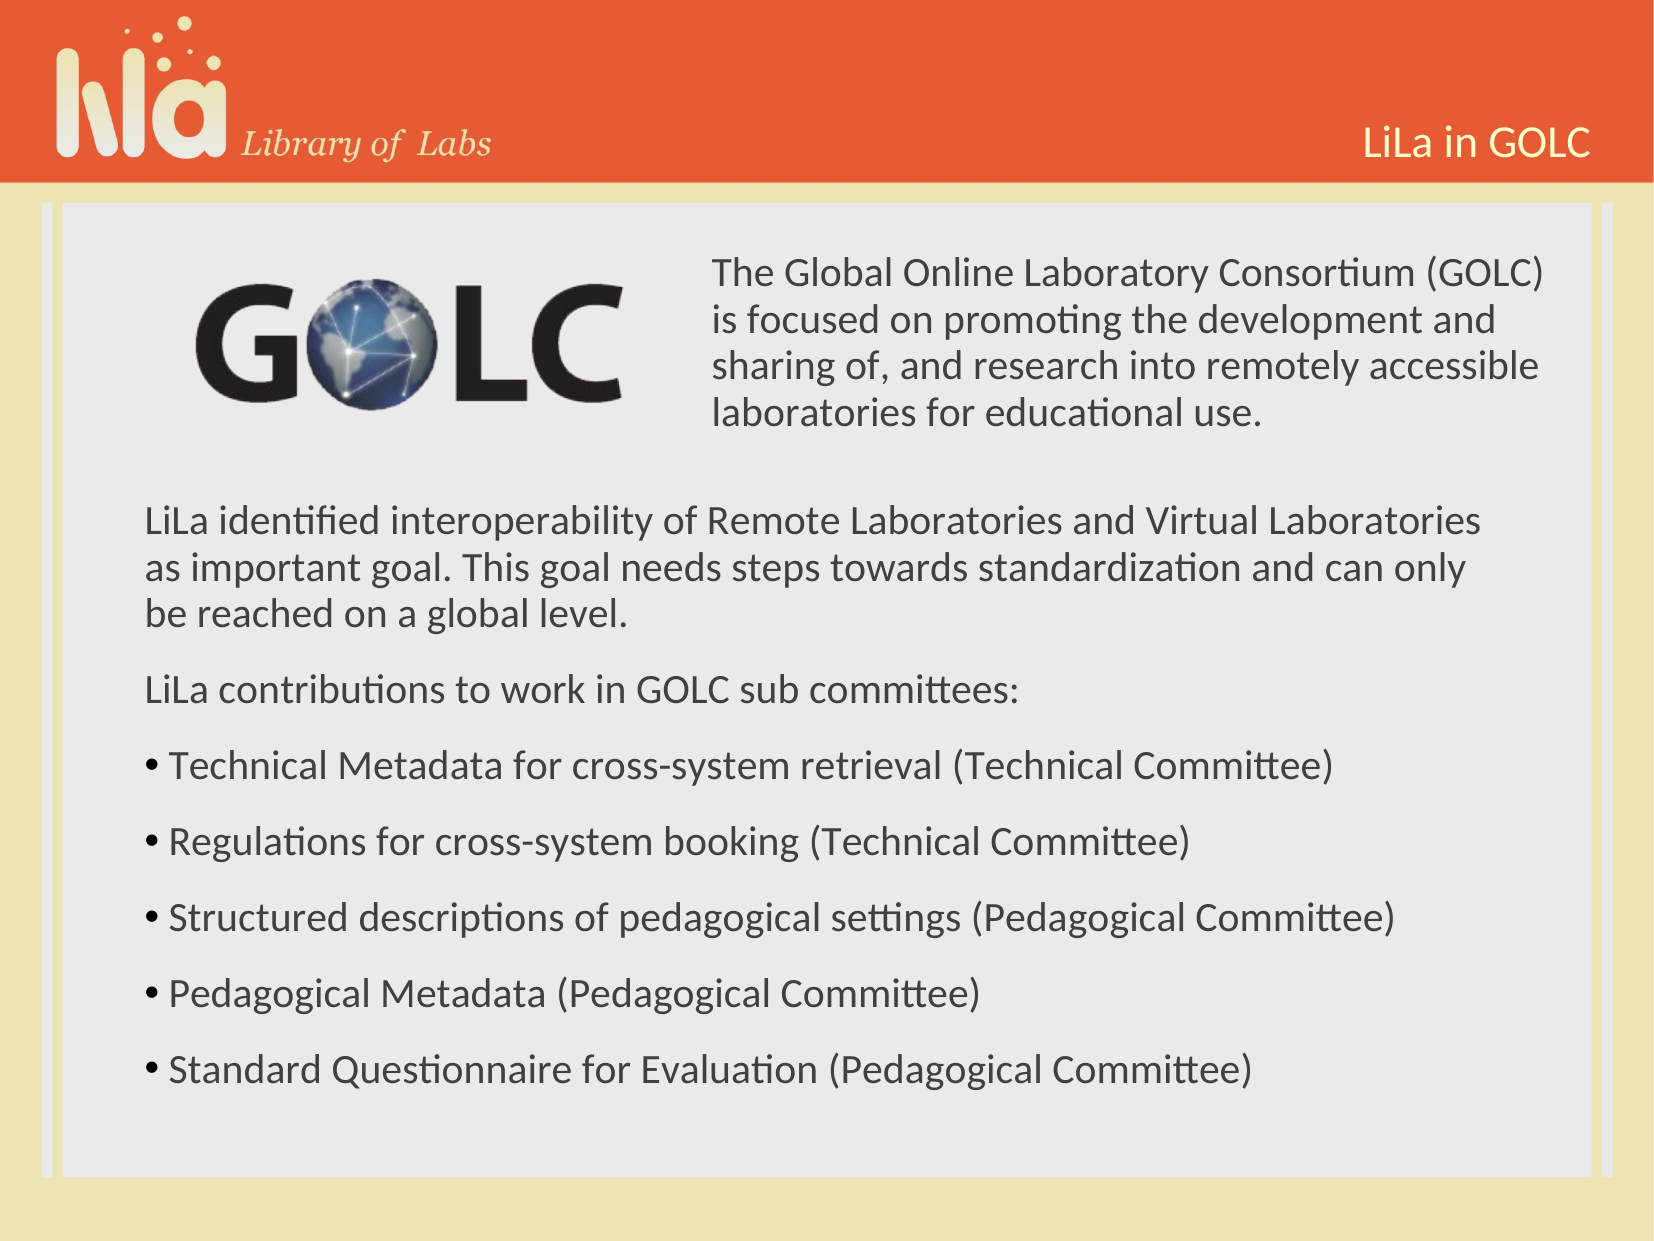

# LiLa in GOLC
The Global Online Laboratory Consortium (GOLC) is focused on promoting the development and sharing of, and research into remotely accessible laboratories for educational use.
LiLa identified interoperability of Remote Laboratories and Virtual Laboratories as important goal. This goal needs steps towards standardization and can only be reached on a global level.
LiLa contributions to work in GOLC sub committees:
 Technical Metadata for cross-system retrieval (Technical Committee)
 Regulations for cross-system booking (Technical Committee)
 Structured descriptions of pedagogical settings (Pedagogical Committee)
 Pedagogical Metadata (Pedagogical Committee)
 Standard Questionnaire for Evaluation (Pedagogical Committee)